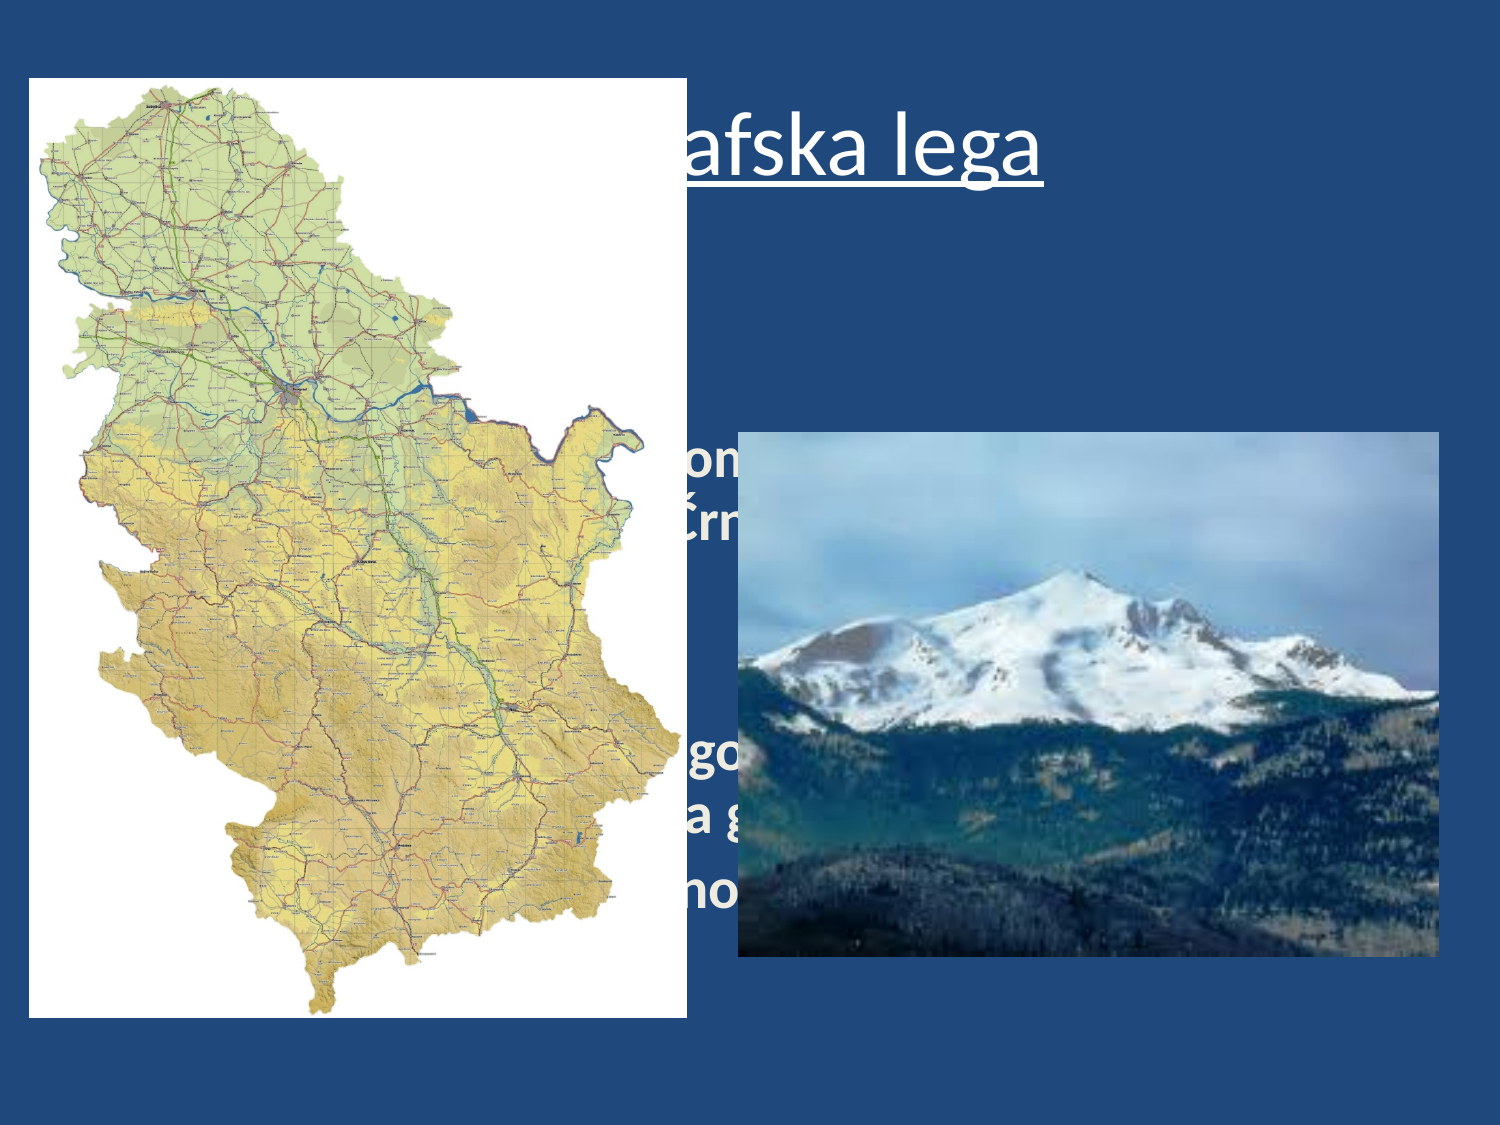

# Geografska lega
Jugovzhodna Evropa
Balkanski polotok
Meji na: Madžarsko, Romunijo, Bolgarijo, Makedonijo, Kosovo, Črno Goro, Hrvaško in Bosno in Hercegovino.
Severni del: Ravnina,
Južni deli: razgibani in gorati – Balkanko gorovje, na katerem je tudi najvišja gora: Đeravica – 2656m.
Leži v severnem zmerno toplem pasu.